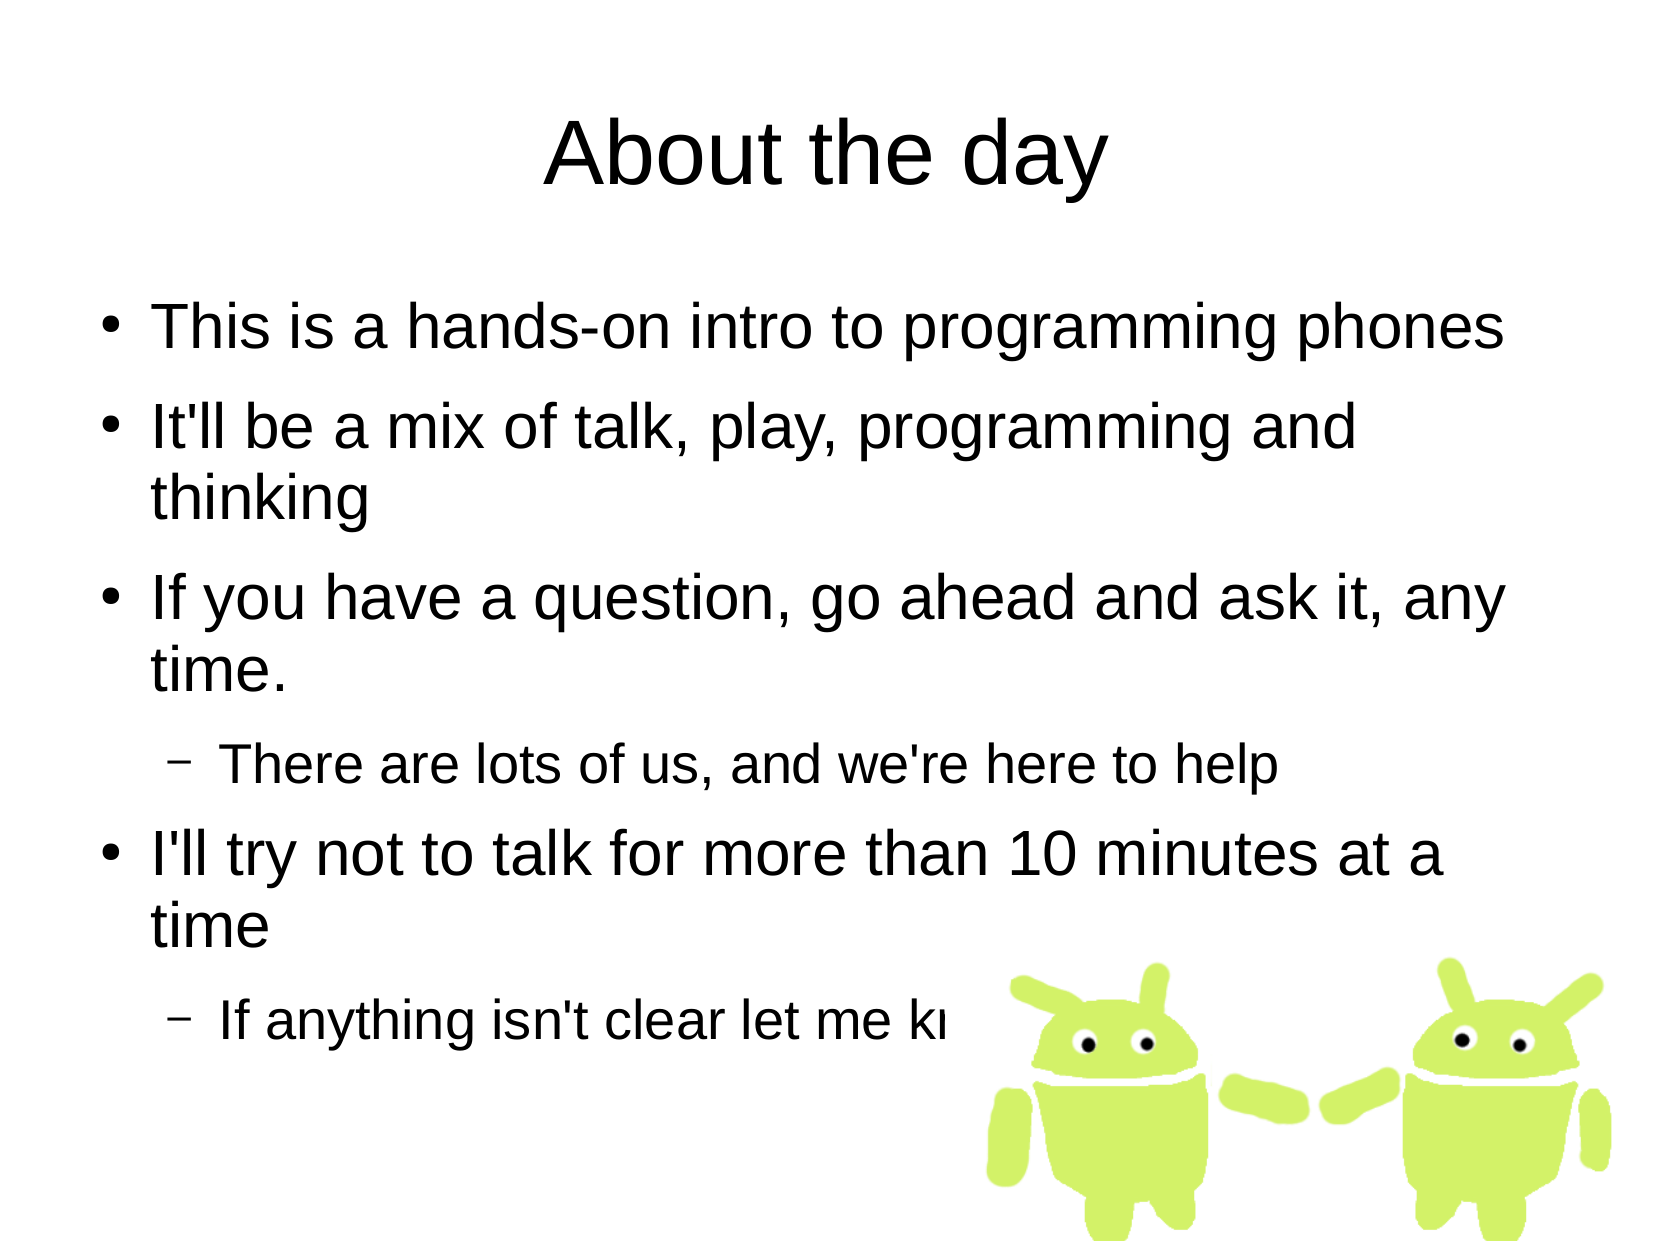

# About the day
This is a hands-on intro to programming phones
It'll be a mix of talk, play, programming and thinking
If you have a question, go ahead and ask it, any time.
There are lots of us, and we're here to help
I'll try not to talk for more than 10 minutes at a time
If anything isn't clear let me know